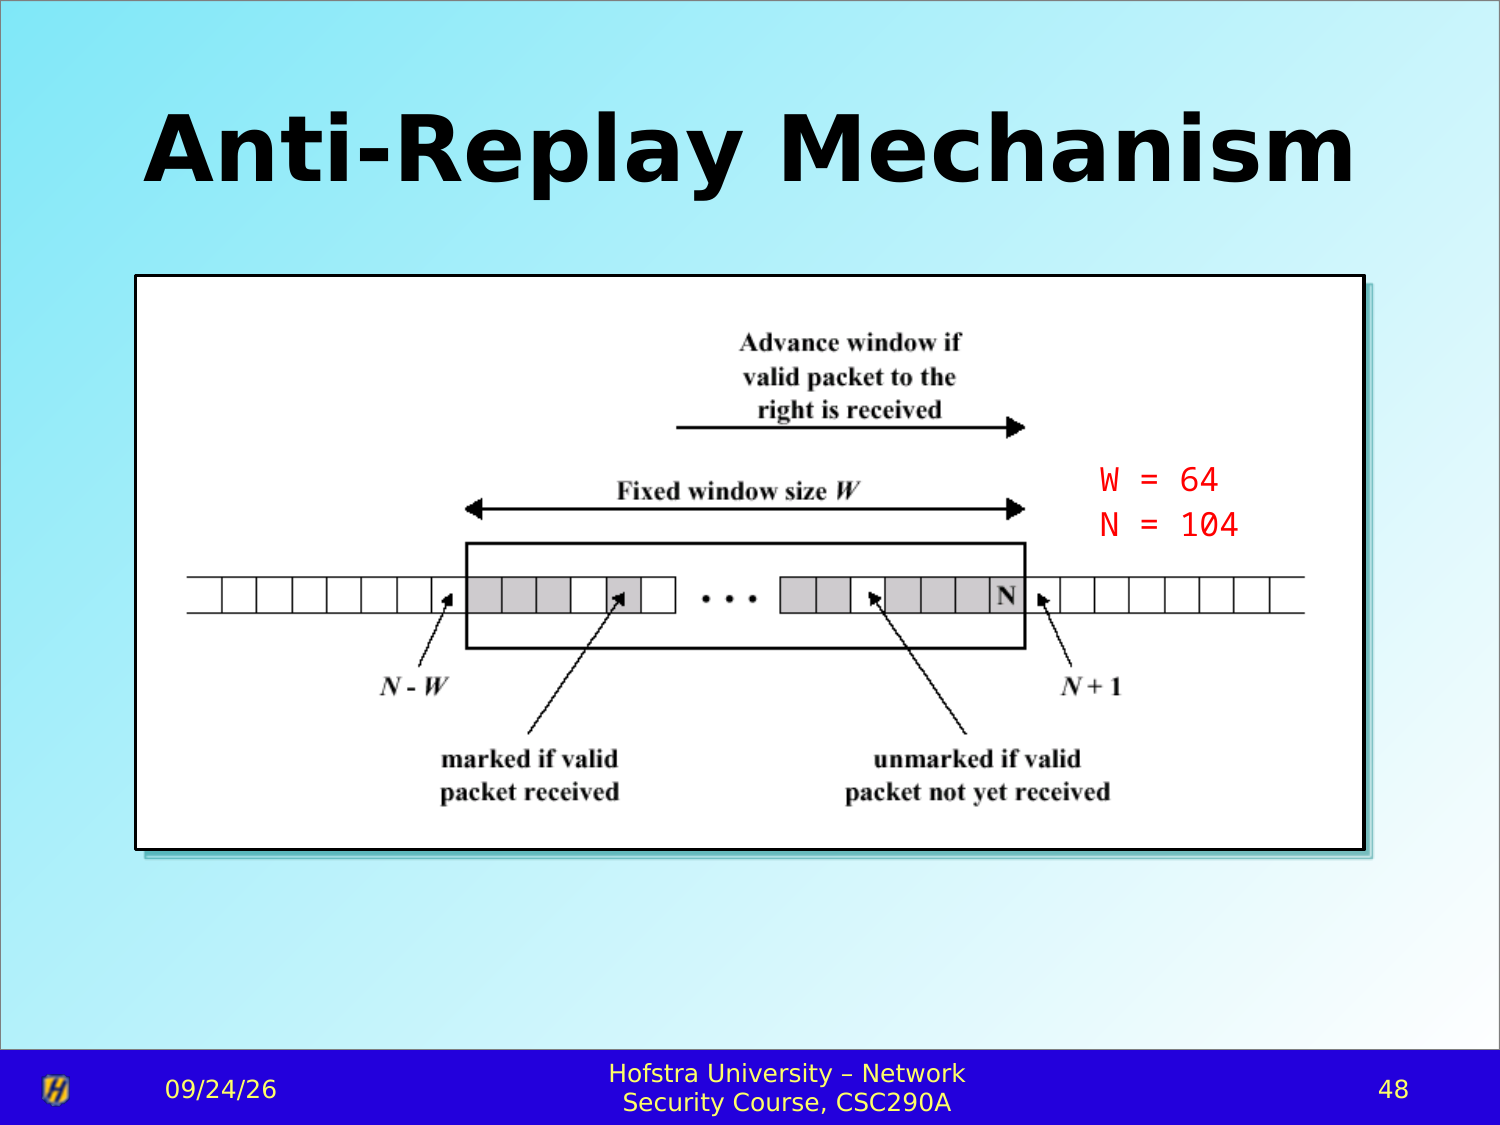

# Anti-Replay Mechanism
W = 64
N = 104
48